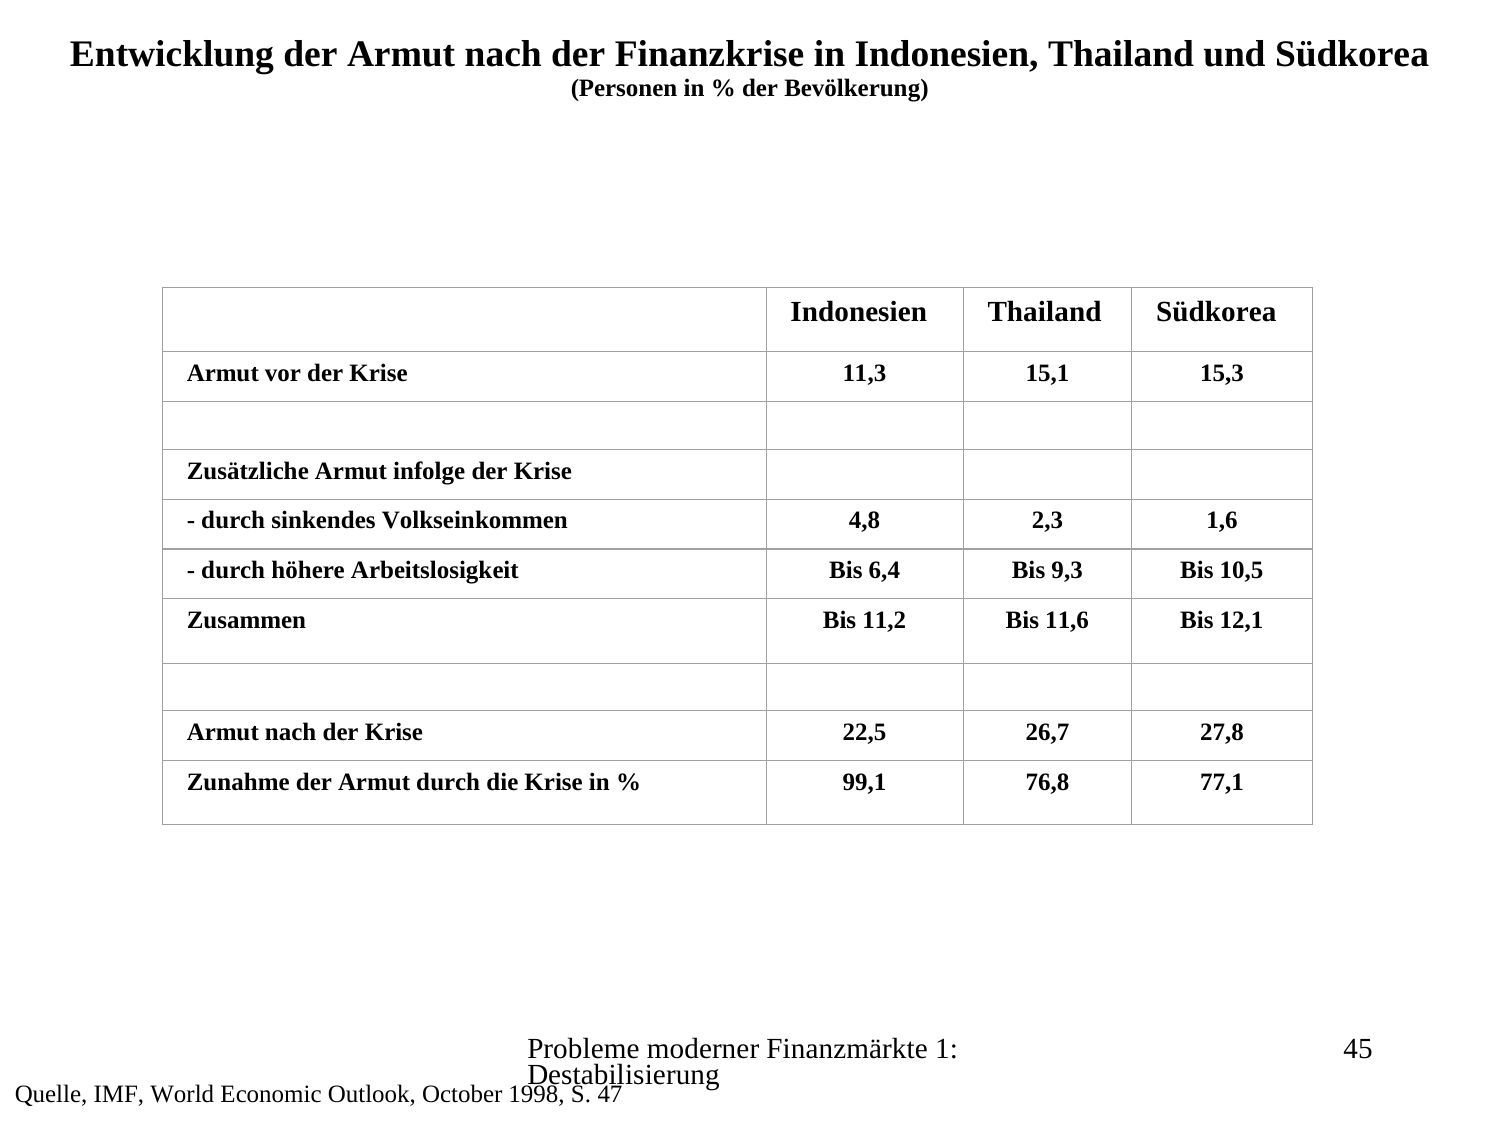

Entwicklung der Armut nach der Finanzkrise in Indonesien, Thailand und Südkorea
(Personen in % der Bevölkerung)
Indonesien
Thailand
Südkorea
Armut vor der Krise
11,3
15,1
15,3
Zusätzliche Armut infolge der Krise
- durch sinkendes Volkseinkommen
4,8
2,3
1,6
- durch höhere Arbeitslosigkeit
Bis 6,4
Bis 9,3
Bis 10,5
Zusammen
Bis 11,2
Bis 11,6
Bis 12,1
Armut nach der Krise
22,5
26,7
27,8
Zunahme der Armut durch die Krise in %
99,1
76,8
77,1
Probleme moderner Finanzmärkte 1: Destabilisierung
45
Quelle, IMF, World Economic Outlook, October 1998, S. 47